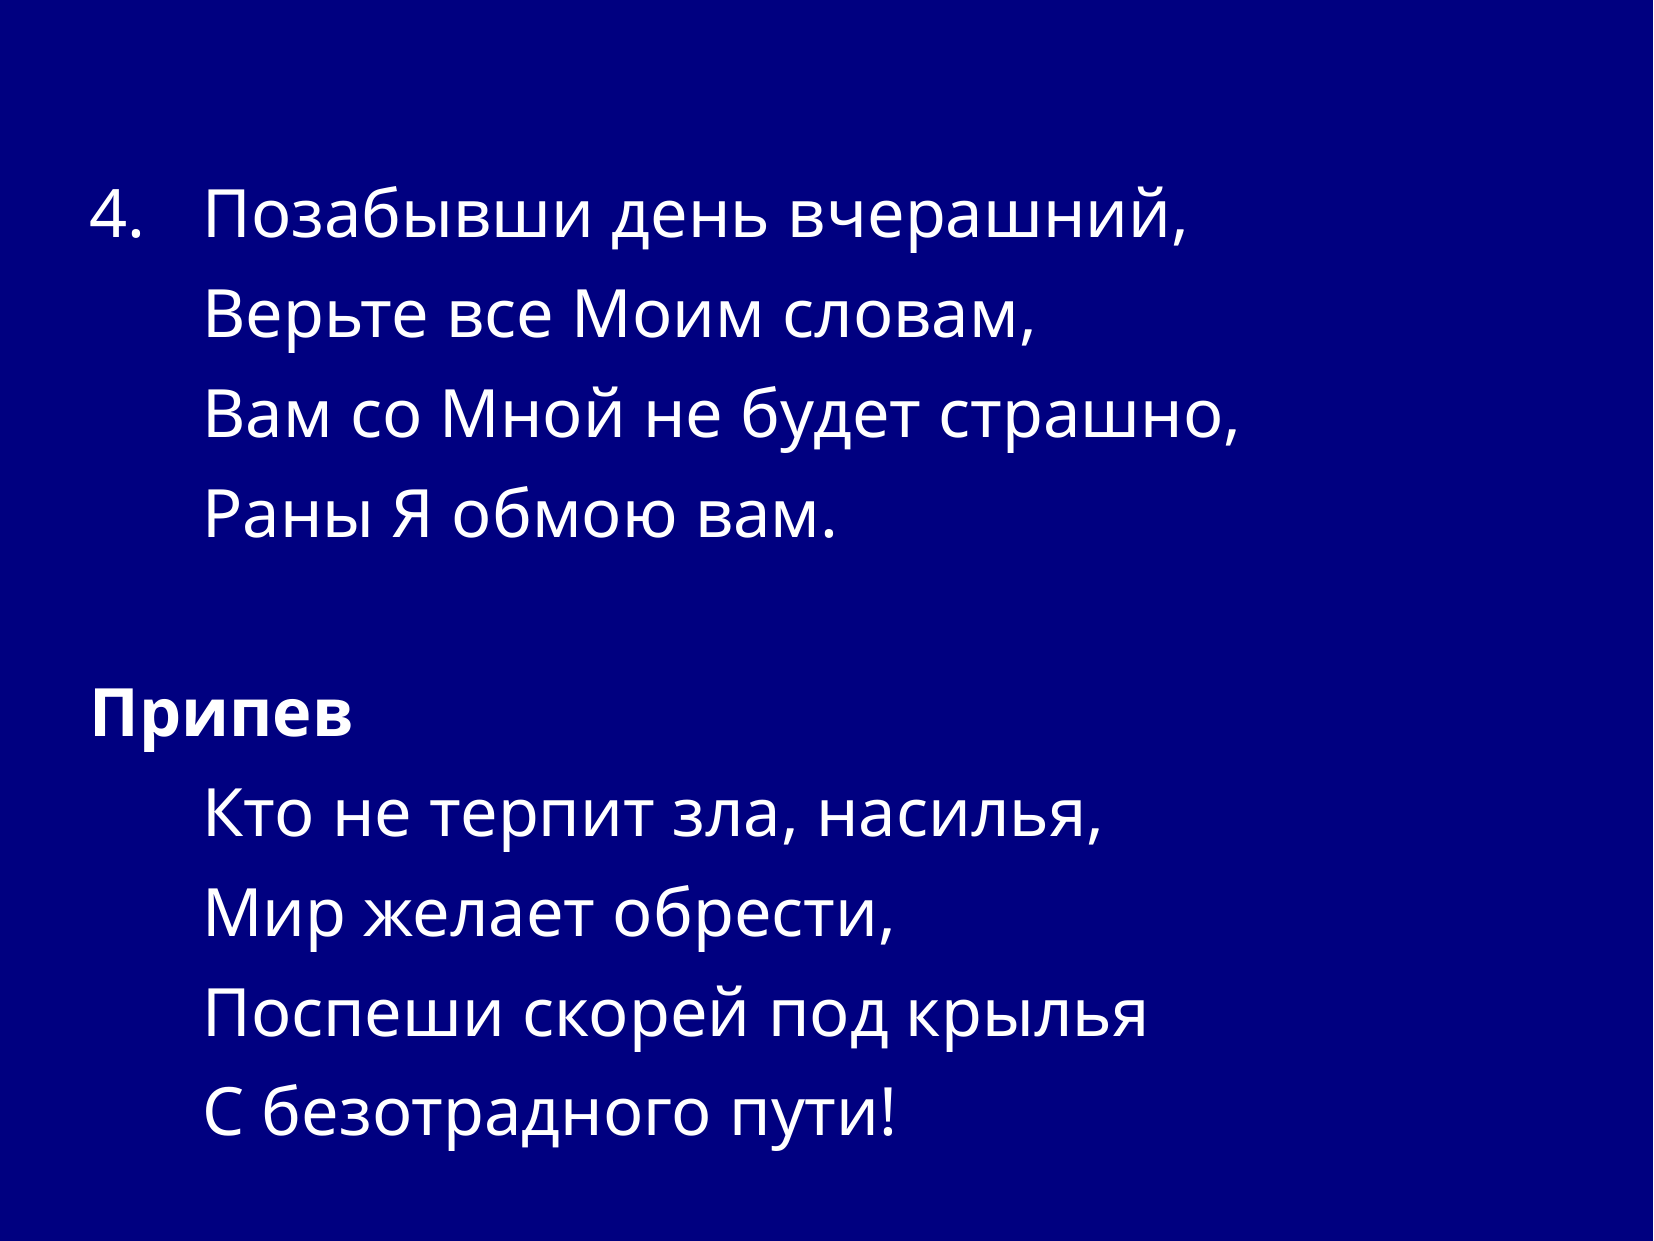

4.	Позабывши день вчерашний,
	Верьте все Моим словам,
	Вам со Мной не будет страшно,
	Раны Я обмою вам.
Припев
	Кто не терпит зла, насилья,
	Мир желает обрести,
	Поспеши скорей под крылья
	С безотрадного пути!